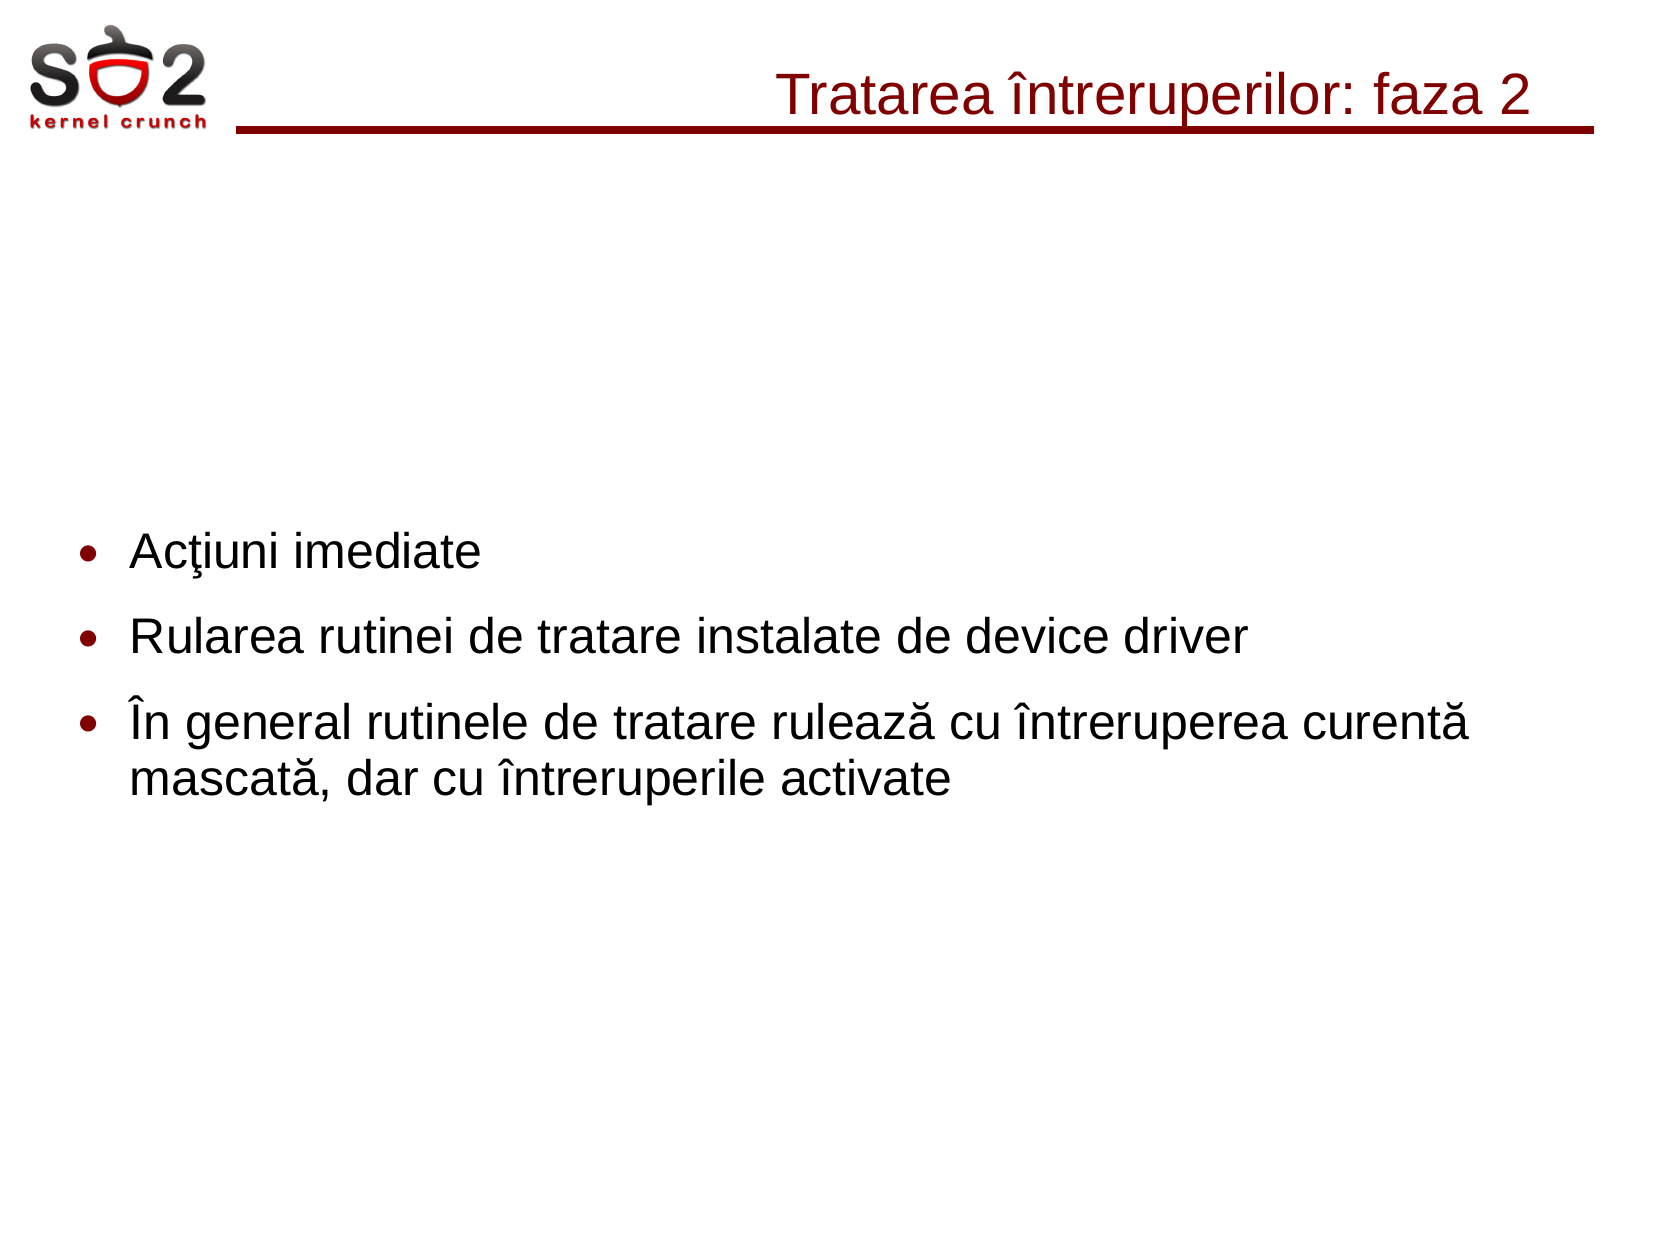

# Tratarea întreruperilor: faza 2
Acţiuni imediate
Rularea rutinei de tratare instalate de device driver
În general rutinele de tratare rulează cu întreruperea curentă mascată, dar cu întreruperile activate